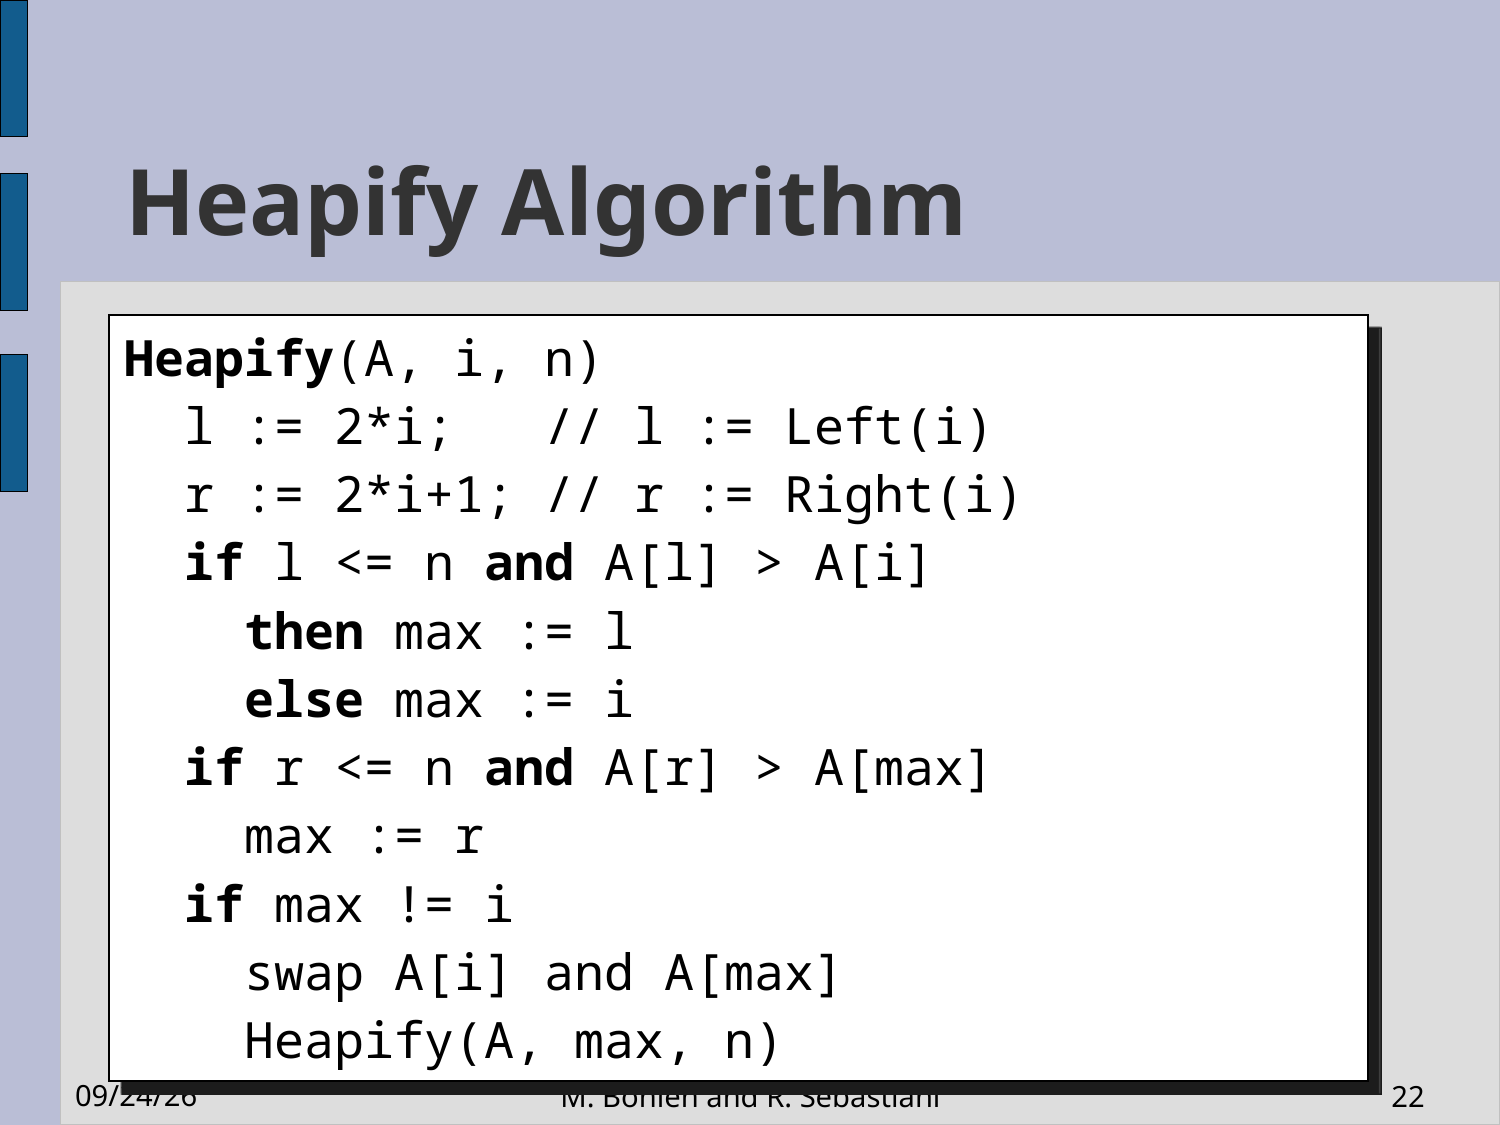

# Heapify Algorithm
Heapify(A, i, n)
 l := 2*i; // l := Left(i)
 r := 2*i+1; // r := Right(i)
 if l <= n and A[l] > A[i]
 then max := l
 else max := i
 if r <= n and A[r] > A[max]
 max := r
 if max != i
 swap A[i] and A[max]
 Heapify(A, max, n)
M. Böhlen and R. Sebastiani
22